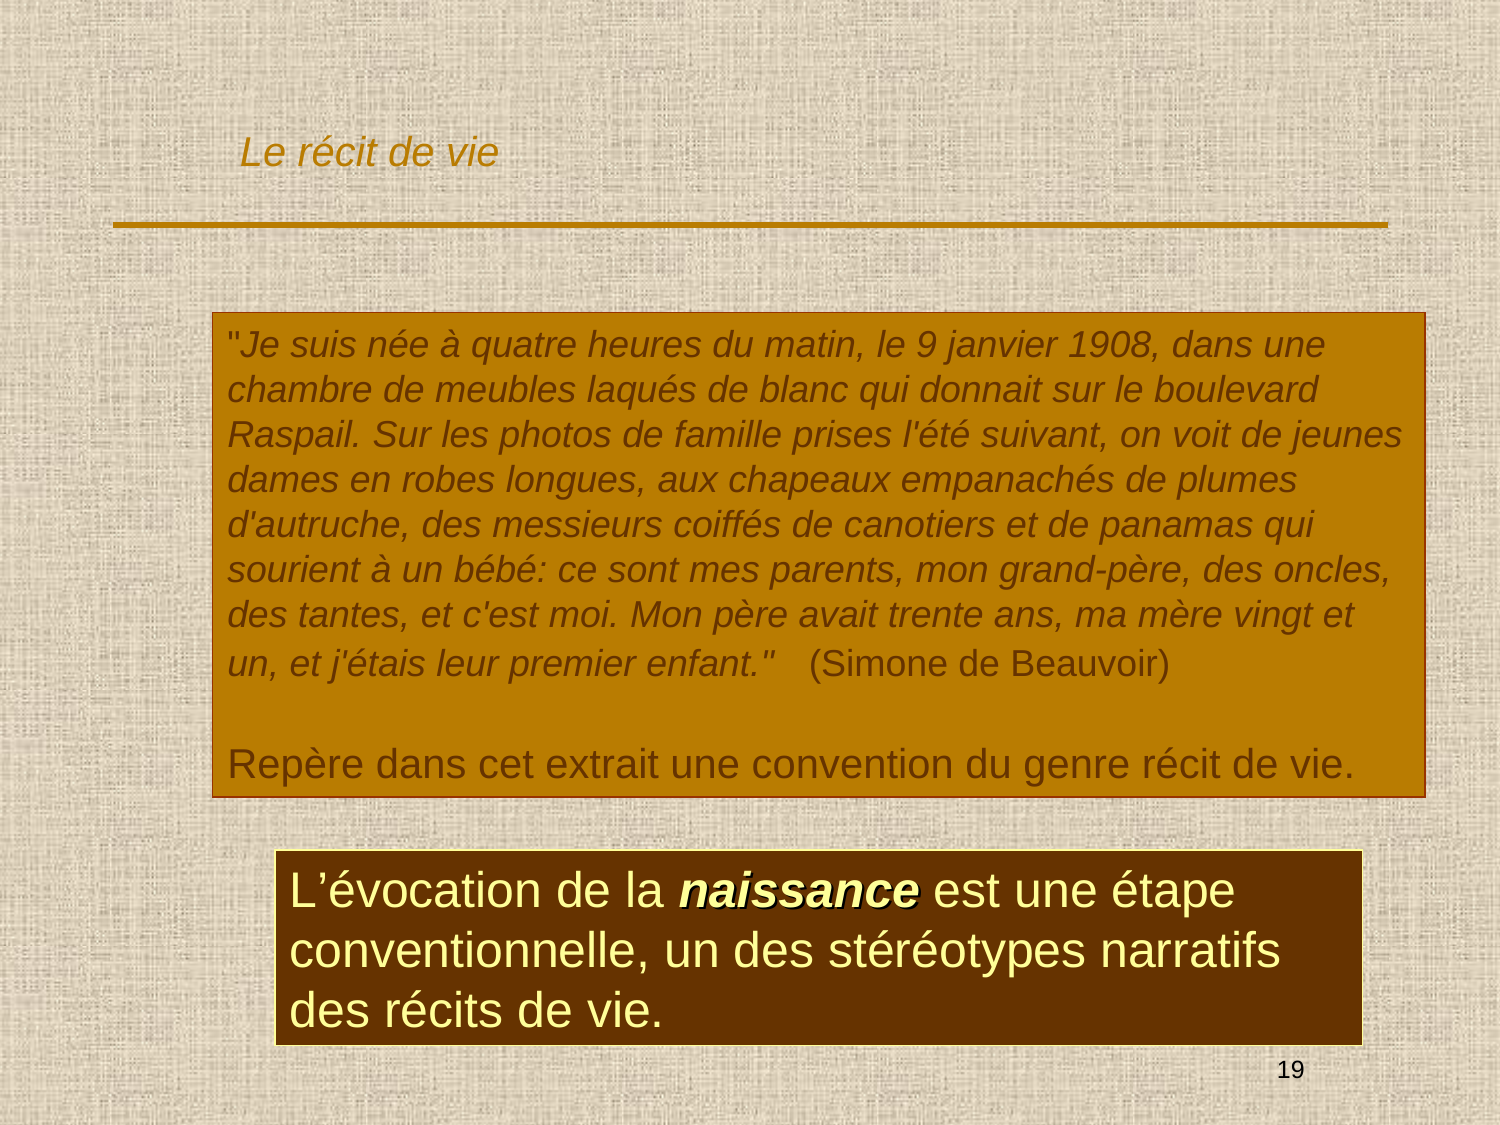

Le récit de vie
"Je suis née à quatre heures du matin, le 9 janvier 1908, dans une chambre de meubles laqués de blanc qui donnait sur le boulevard Raspail. Sur les photos de famille prises l'été suivant, on voit de jeunes dames en robes longues, aux chapeaux empanachés de plumes d'autruche, des messieurs coiffés de canotiers et de panamas qui sourient à un bébé: ce sont mes parents, mon grand-père, des oncles, des tantes, et c'est moi. Mon père avait trente ans, ma mère vingt et un, et j'étais leur premier enfant." (Simone de Beauvoir)
Repère dans cet extrait une convention du genre récit de vie.
L’évocation de la naissance est une étape conventionnelle, un des stéréotypes narratifs des récits de vie.
19